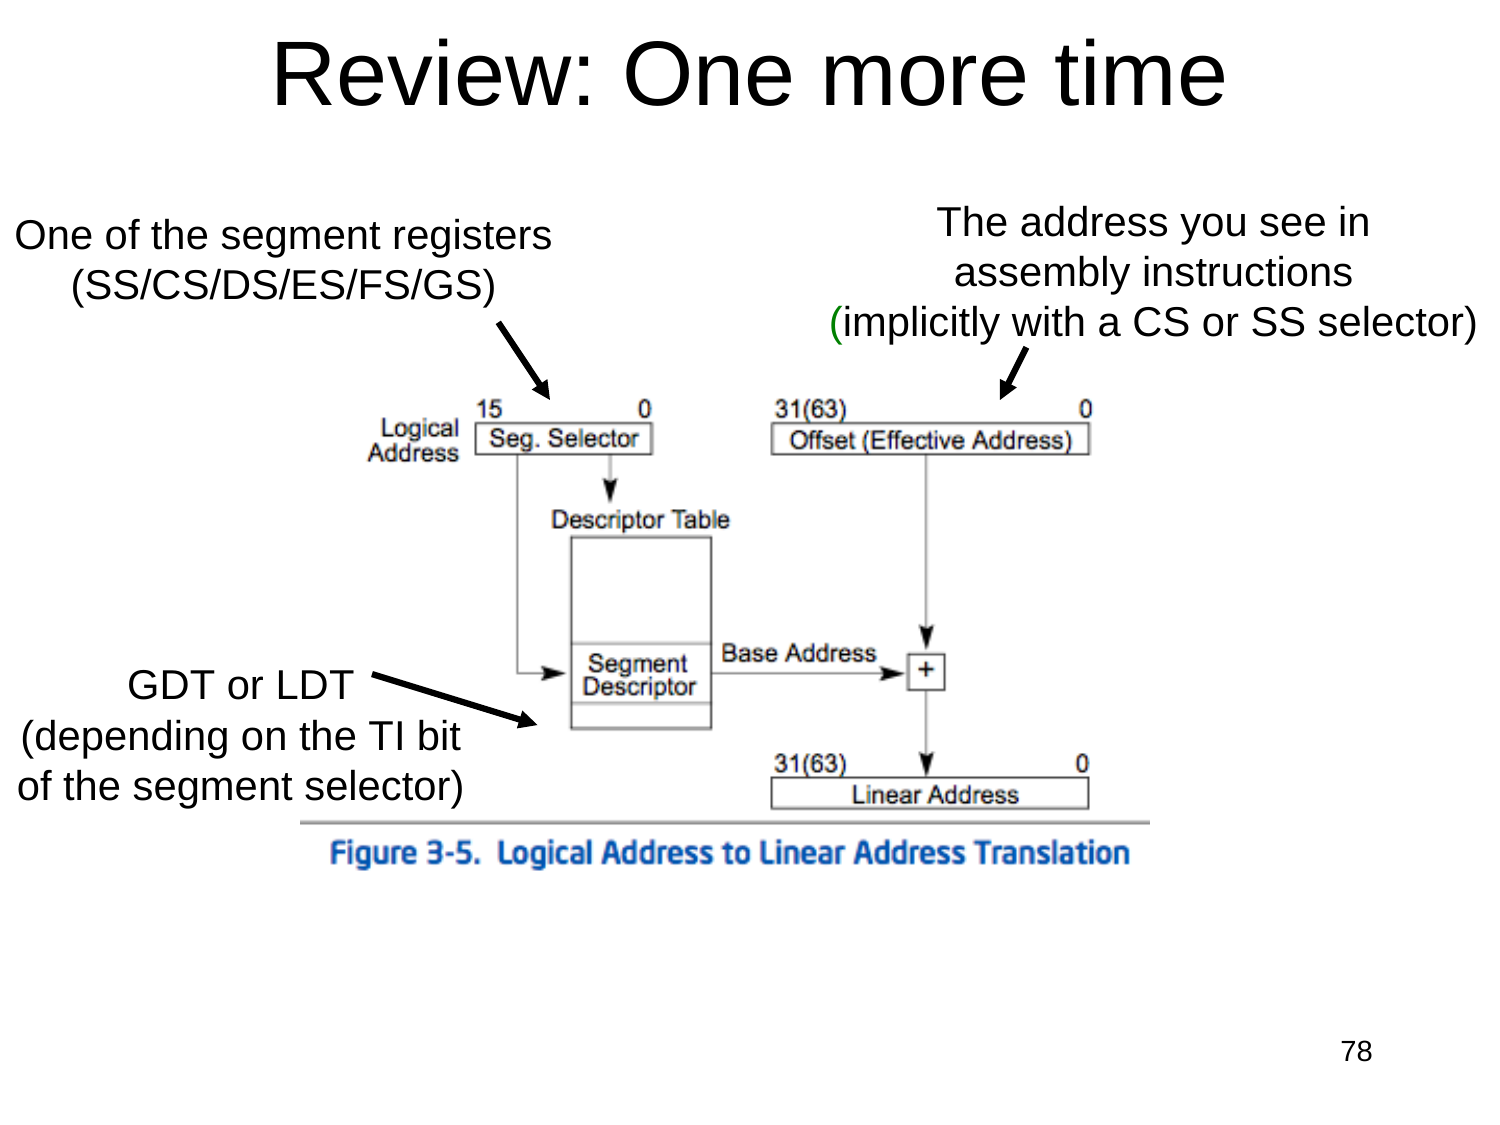

# Review: One more time
The address you see in
assembly instructions
(implicitly with a CS or SS selector)
One of the segment registers
(SS/CS/DS/ES/FS/GS)
GDT or LDT
(depending on the TI bit
of the segment selector)